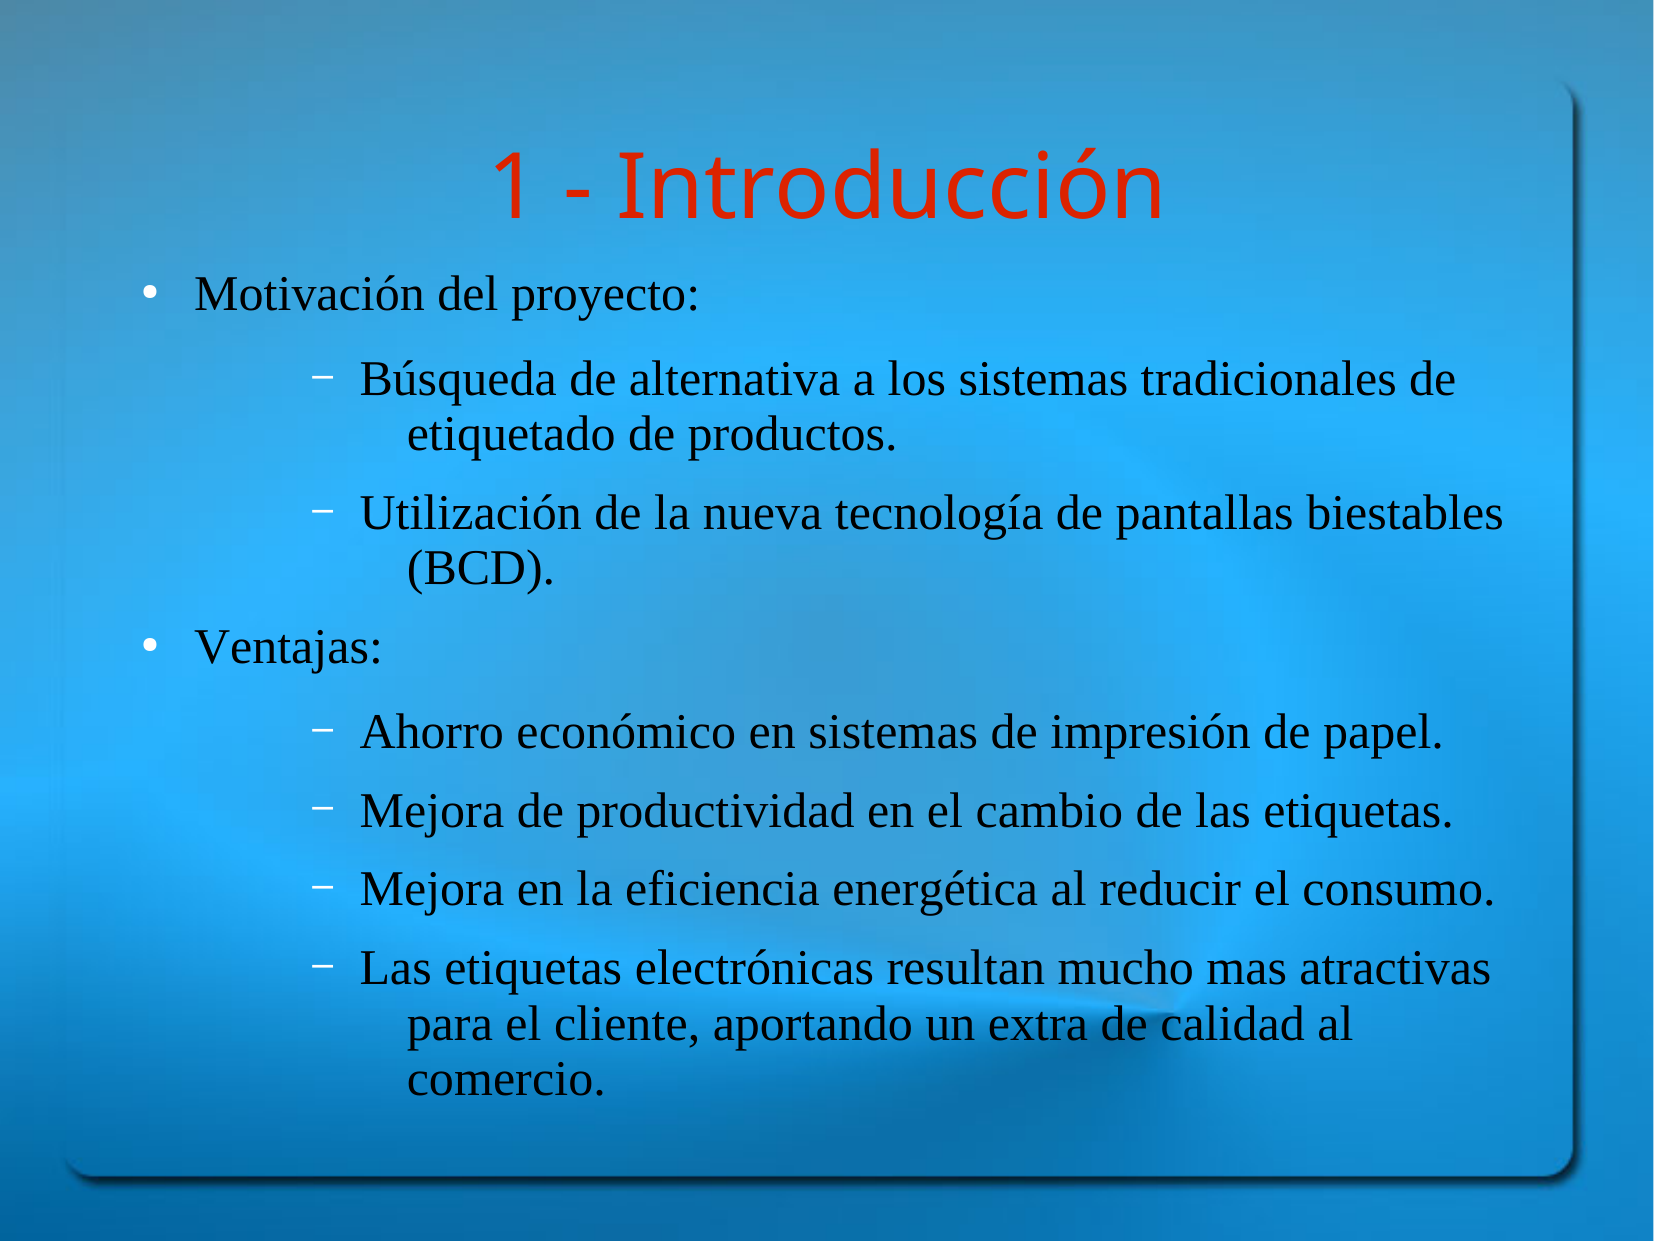

# 1 - Introducción
Motivación del proyecto:
Búsqueda de alternativa a los sistemas tradicionales de etiquetado de productos.
Utilización de la nueva tecnología de pantallas biestables (BCD).
Ventajas:
Ahorro económico en sistemas de impresión de papel.
Mejora de productividad en el cambio de las etiquetas.
Mejora en la eficiencia energética al reducir el consumo.
Las etiquetas electrónicas resultan mucho mas atractivas para el cliente, aportando un extra de calidad al comercio.